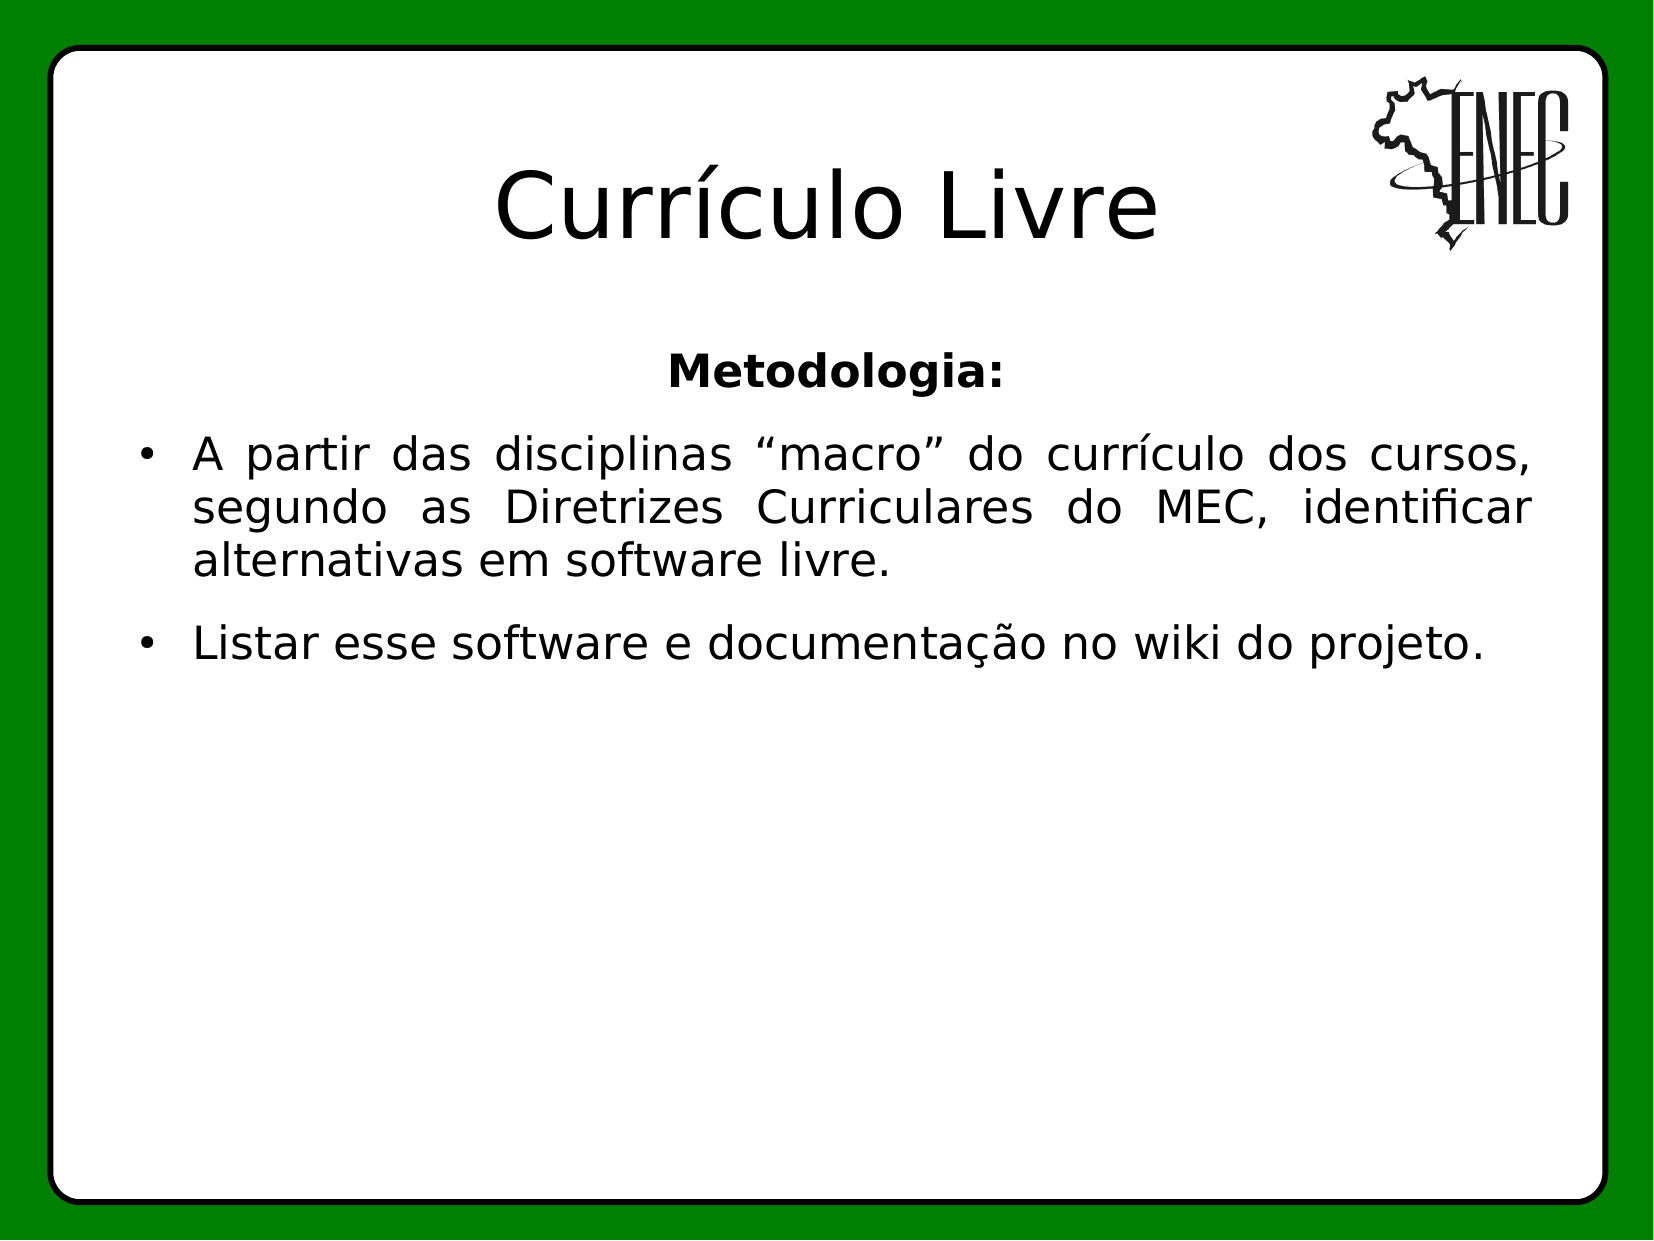

# Currículo Livre
Metodologia:
A partir das disciplinas “macro” do currículo dos cursos, segundo as Diretrizes Curriculares do MEC, identificar alternativas em software livre.
Listar esse software e documentação no wiki do projeto.